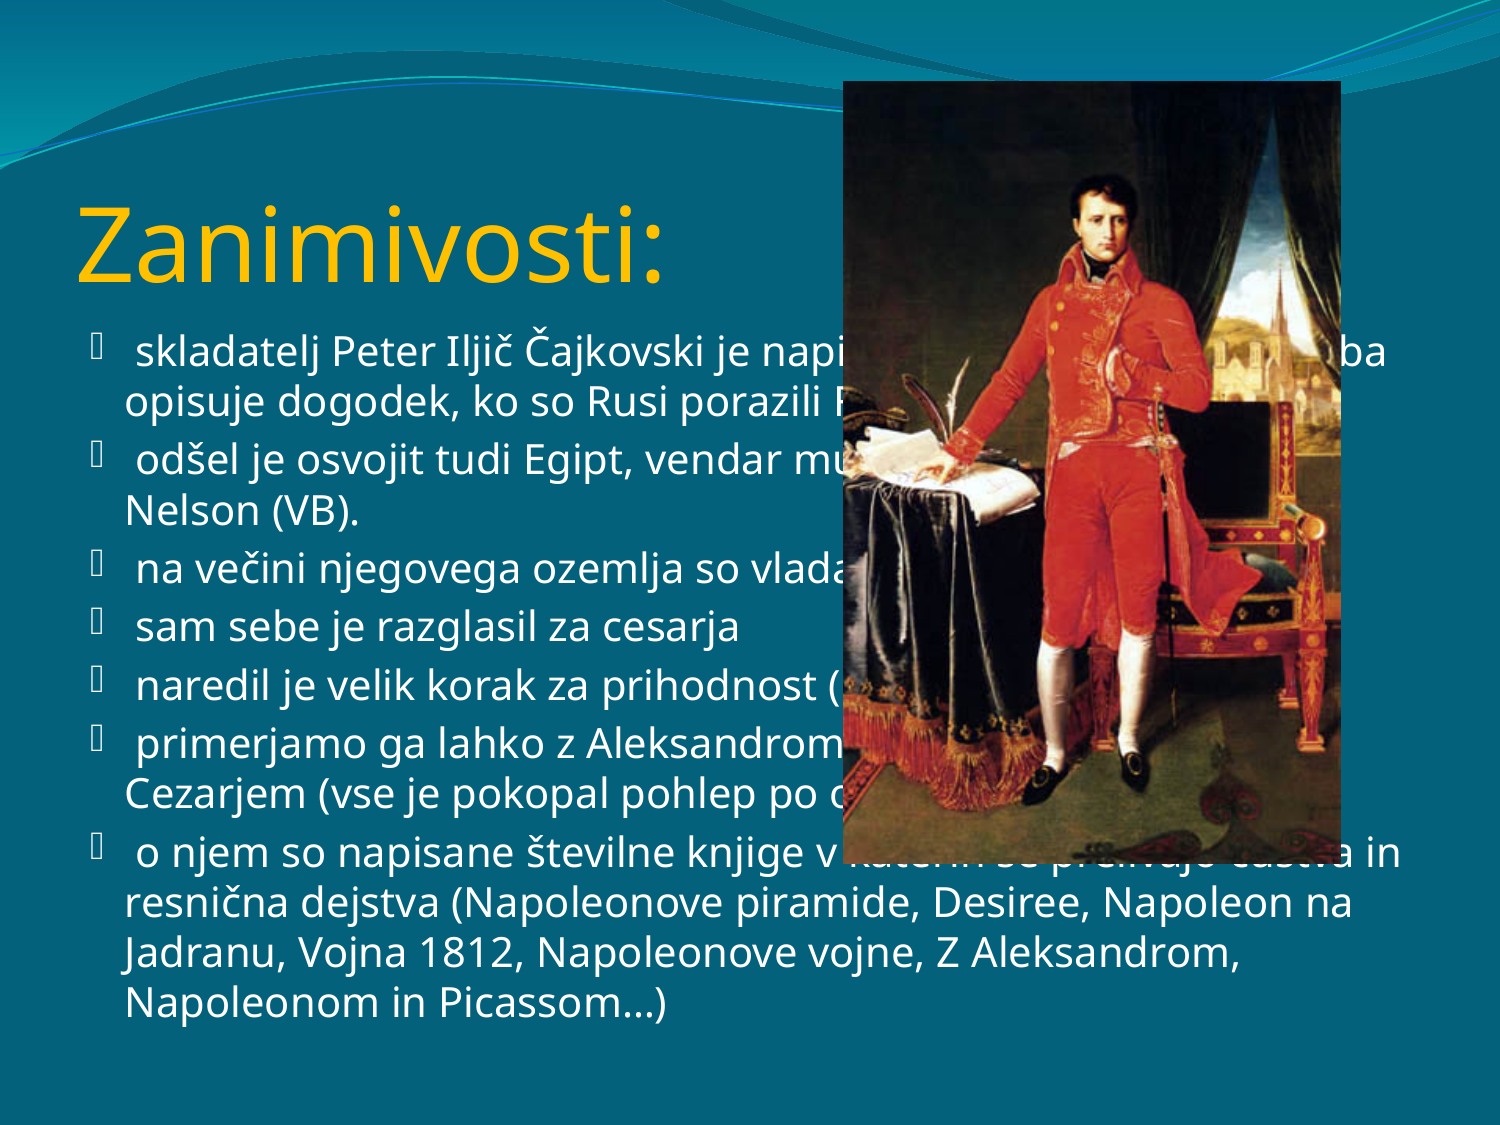

# Zanimivosti:
 skladatelj Peter Iljič Čajkovski je napisal Uverturo 1812 – skladba opisuje dogodek, ko so Rusi porazili Francoze (Napoleona).
 odšel je osvojit tudi Egipt, vendar mu je to preprečil admiral Nelson (VB).
 na večini njegovega ozemlja so vladali sorodniki.
 sam sebe je razglasil za cesarja
 naredil je velik korak za prihodnost (uvedel jezik dežel,
 primerjamo ga lahko z Aleksandrom Velikim, Gajom Julijem Cezarjem (vse je pokopal pohlep po osvojitvi “celega” sveta.
 o njem so napisane številne knjige v katerih se prelivajo čustva in resnična dejstva (Napoleonove piramide, Desiree, Napoleon na Jadranu, Vojna 1812, Napoleonove vojne, Z Aleksandrom, Napoleonom in Picassom…)